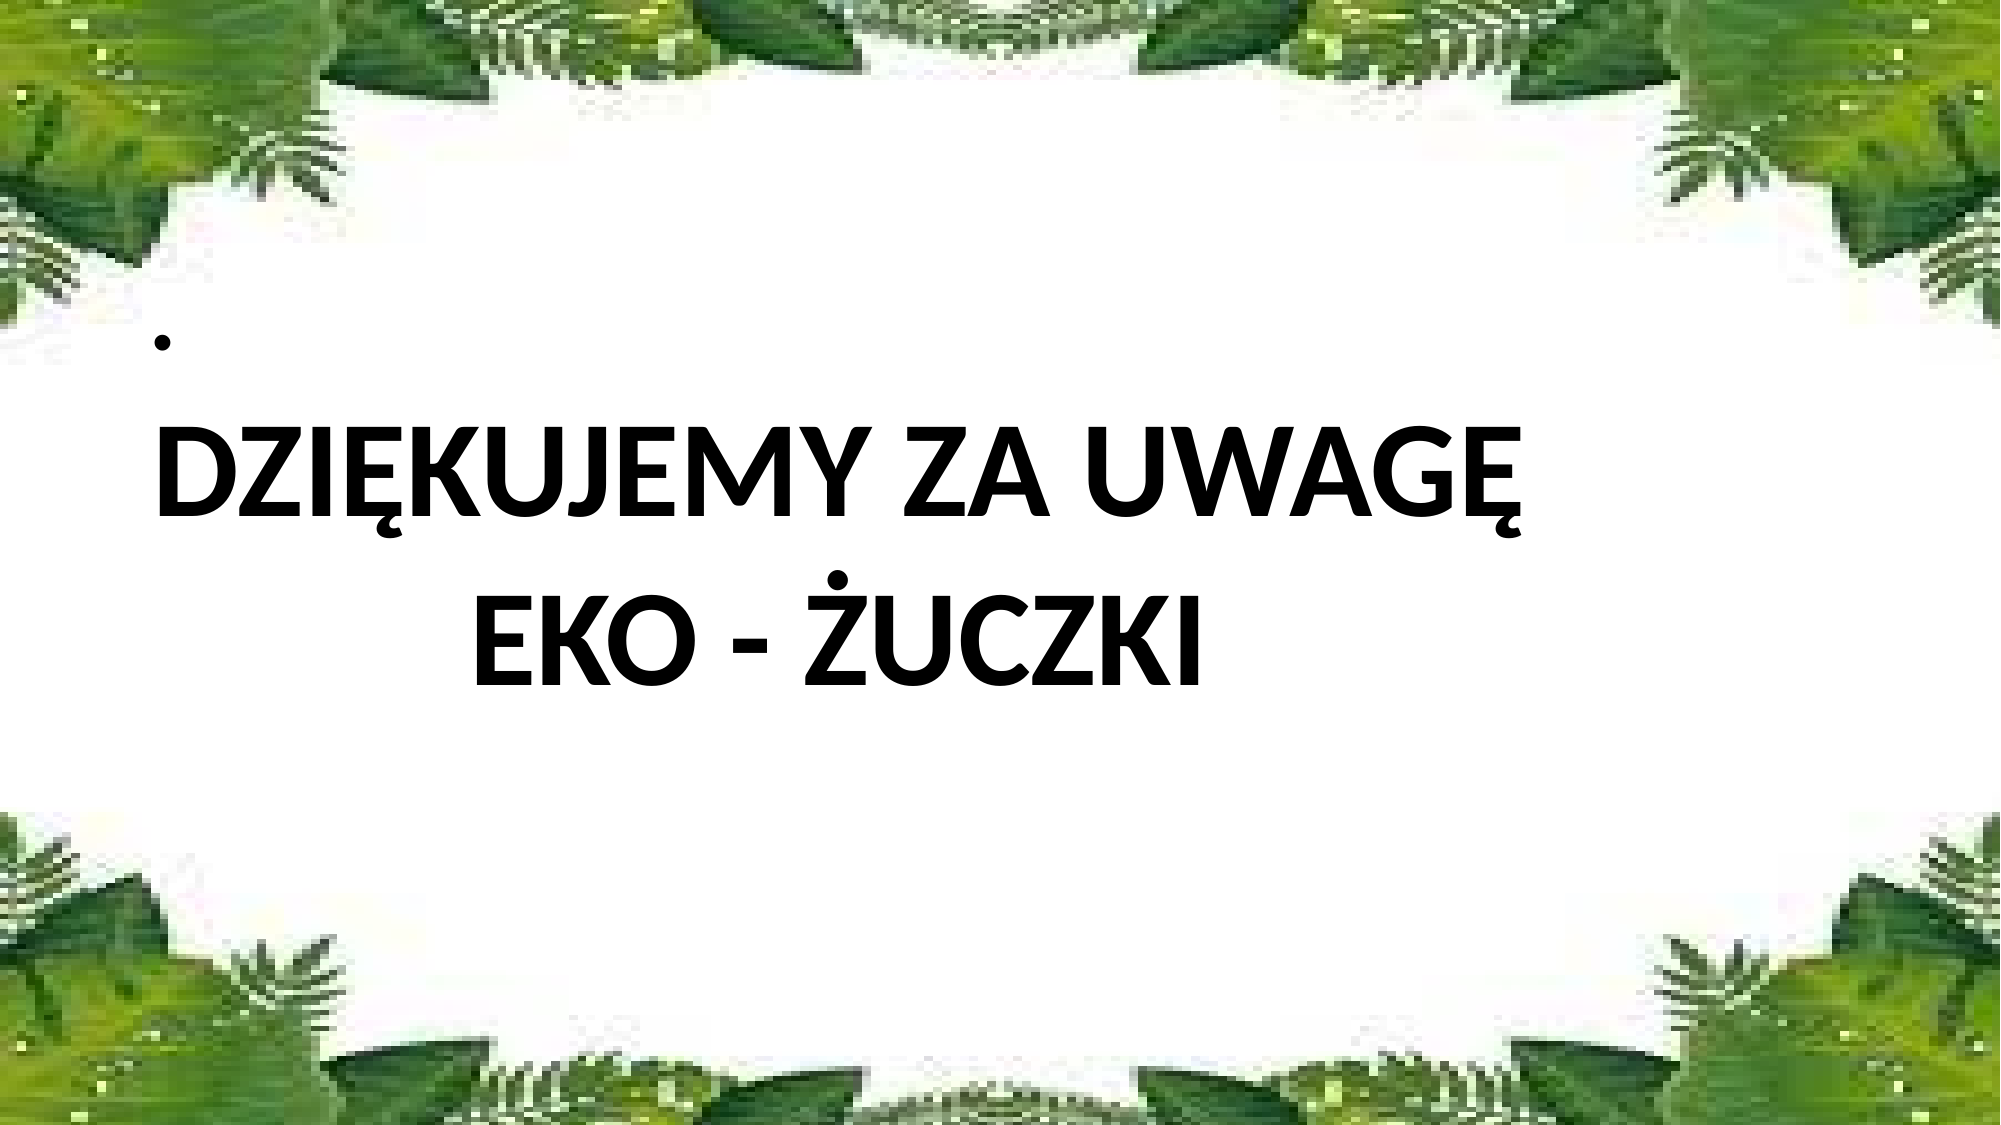

# DZIĘKUJEMY ZA UWAGĘ
EKO - ŻUCZKI